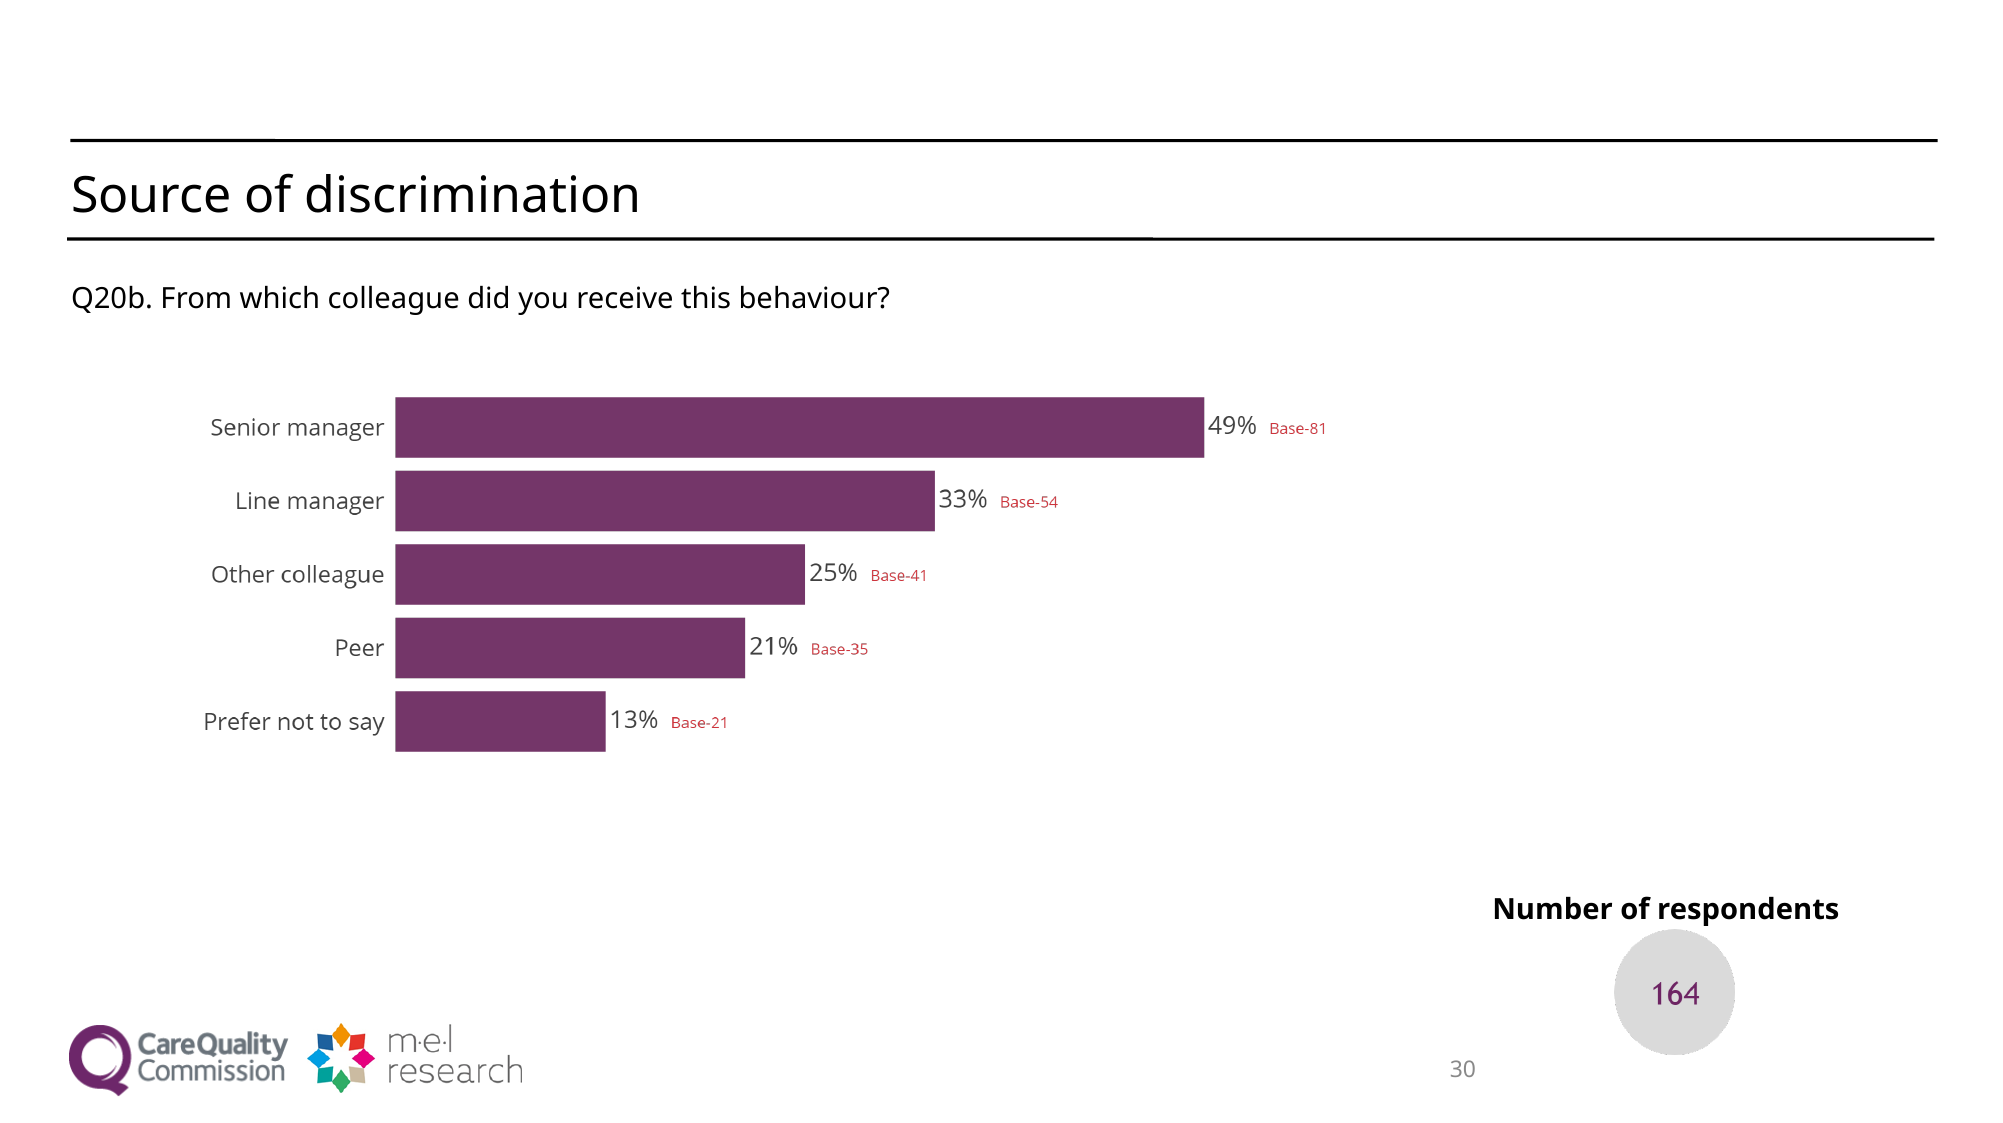

# Source of discrimination
Q20b. From which colleague did you receive this behaviour?
Number of respondents